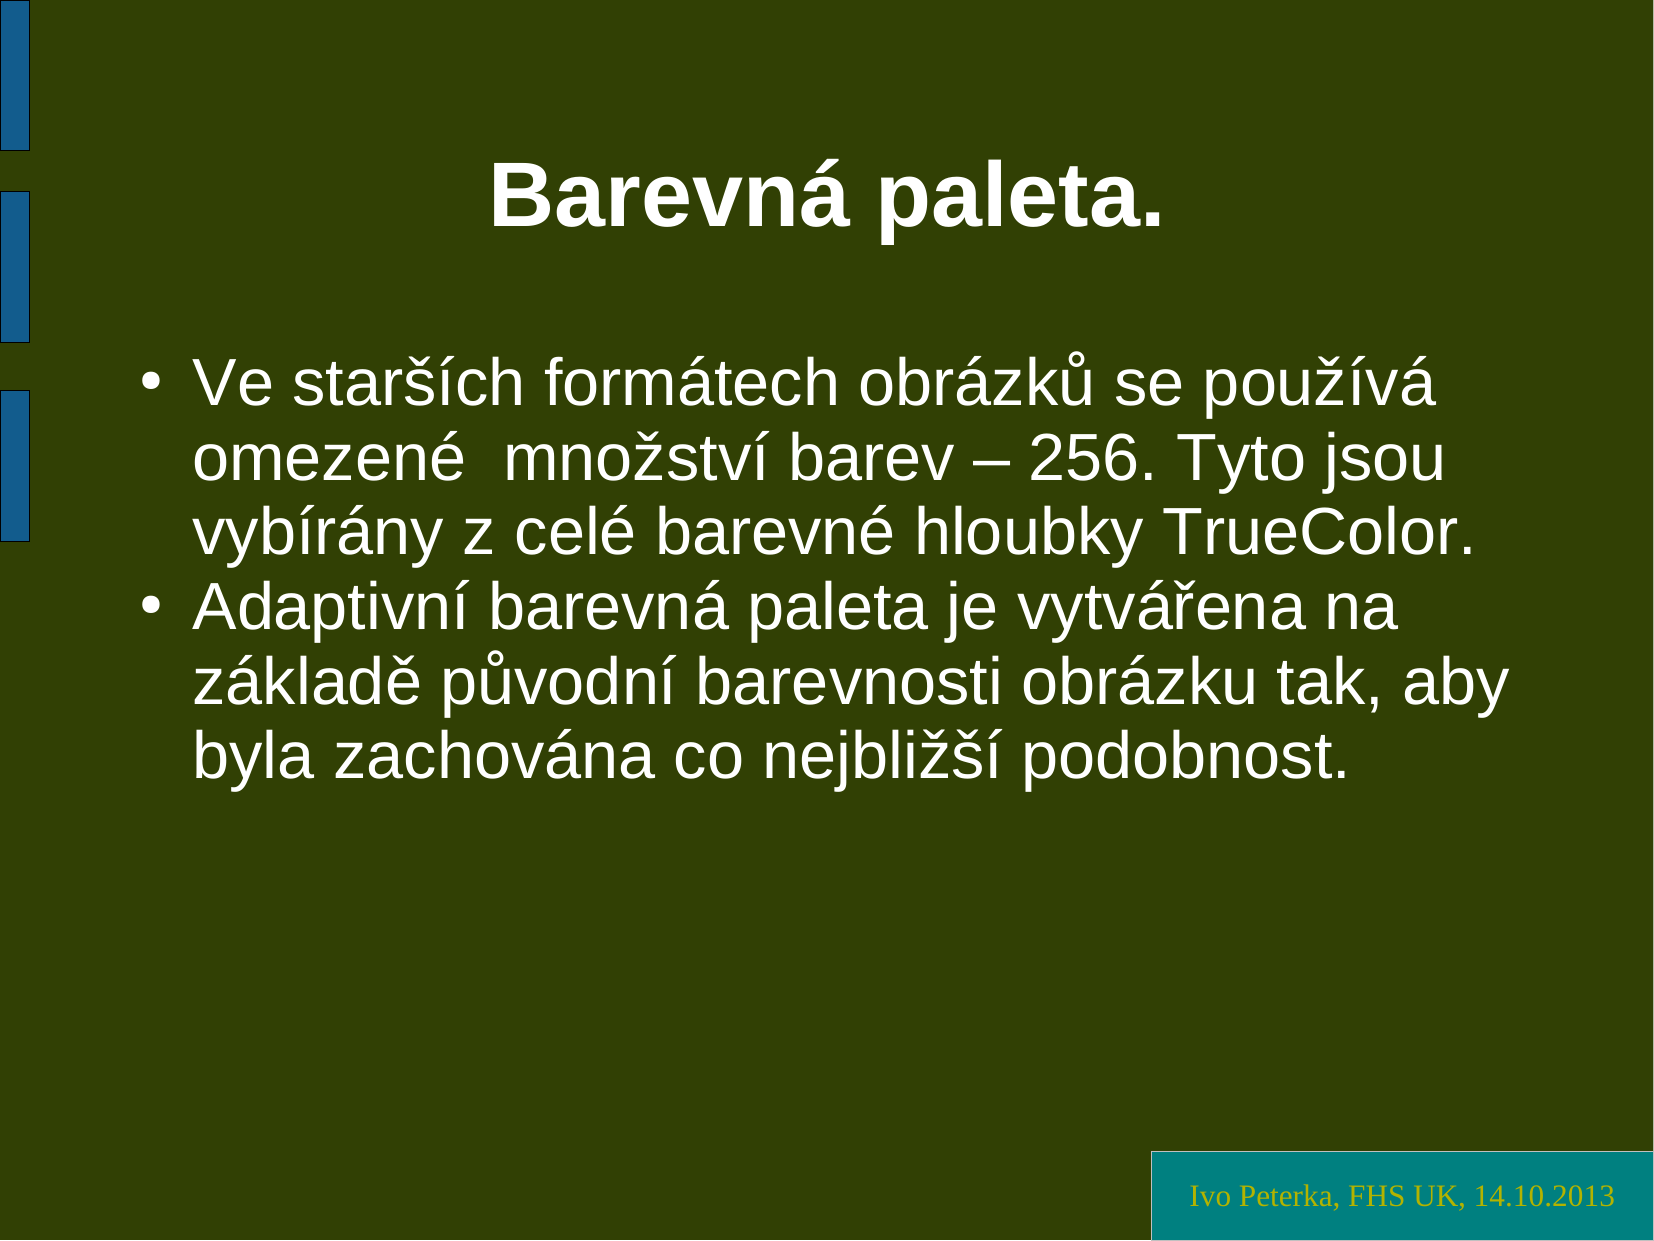

# Barevná paleta.
Ve starších formátech obrázků se používá omezené množství barev – 256. Tyto jsou vybírány z celé barevné hloubky TrueColor.
Adaptivní barevná paleta je vytvářena na základě původní barevnosti obrázku tak, aby byla zachována co nejbližší podobnost.